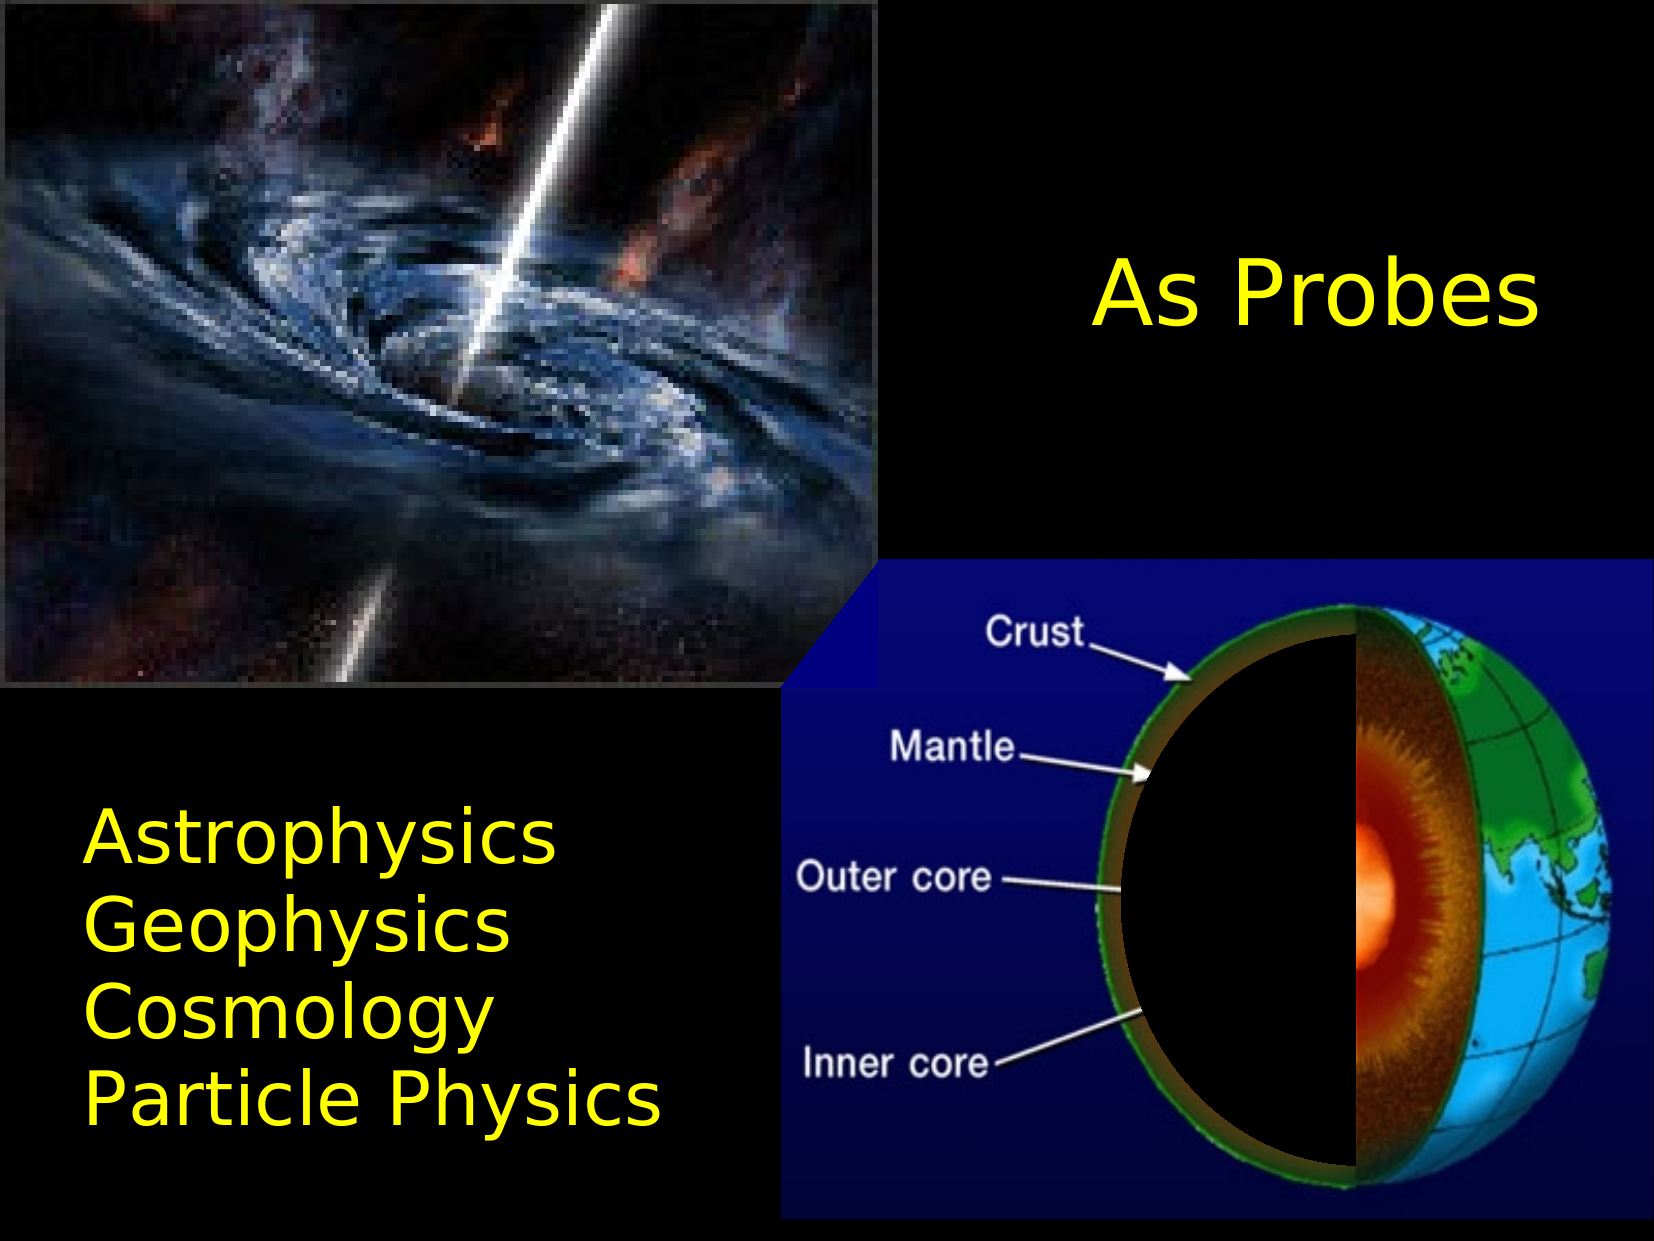

As Probes
Astrophysics
Geophysics
Cosmology
Particle Physics